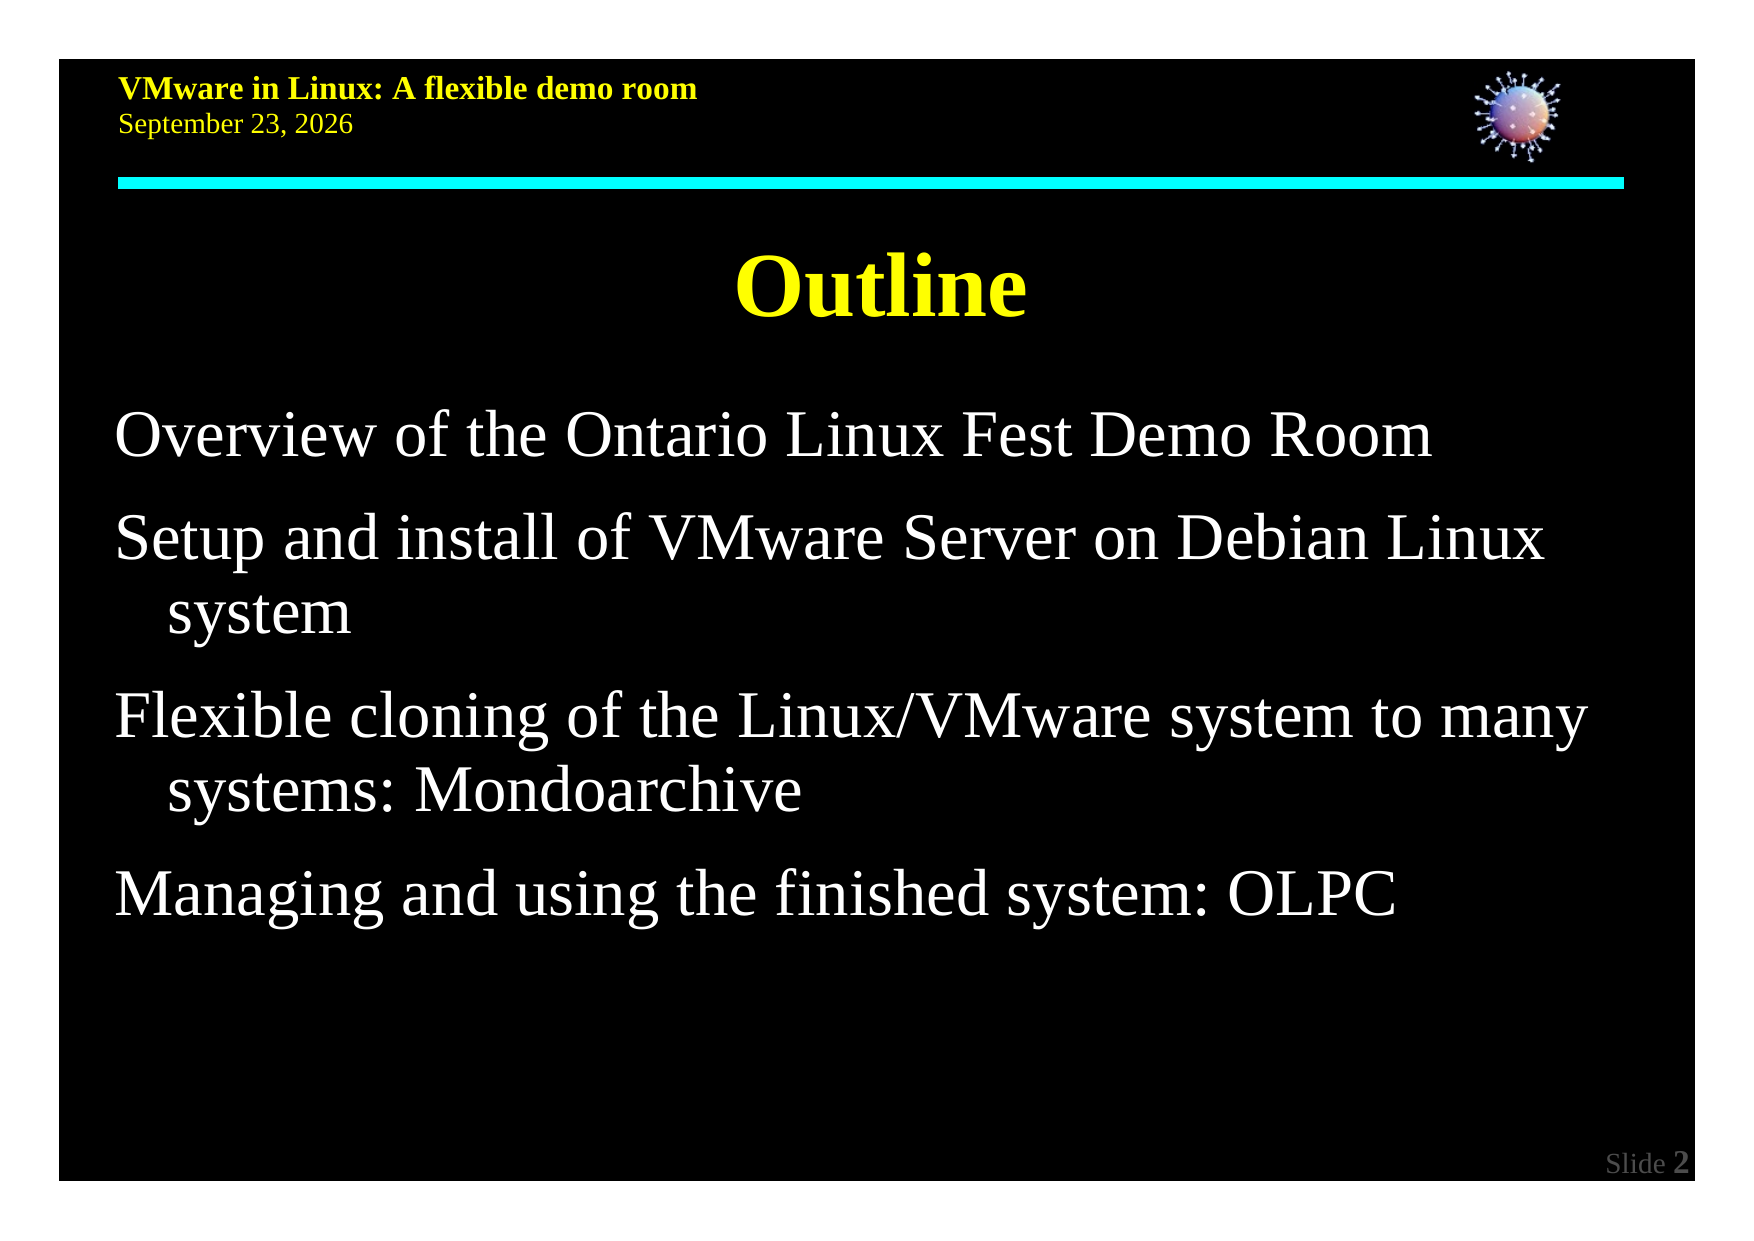

# Outline
Overview of the Ontario Linux Fest Demo Room
Setup and install of VMware Server on Debian Linux system
Flexible cloning of the Linux/VMware system to many systems: Mondoarchive
Managing and using the finished system: OLPC